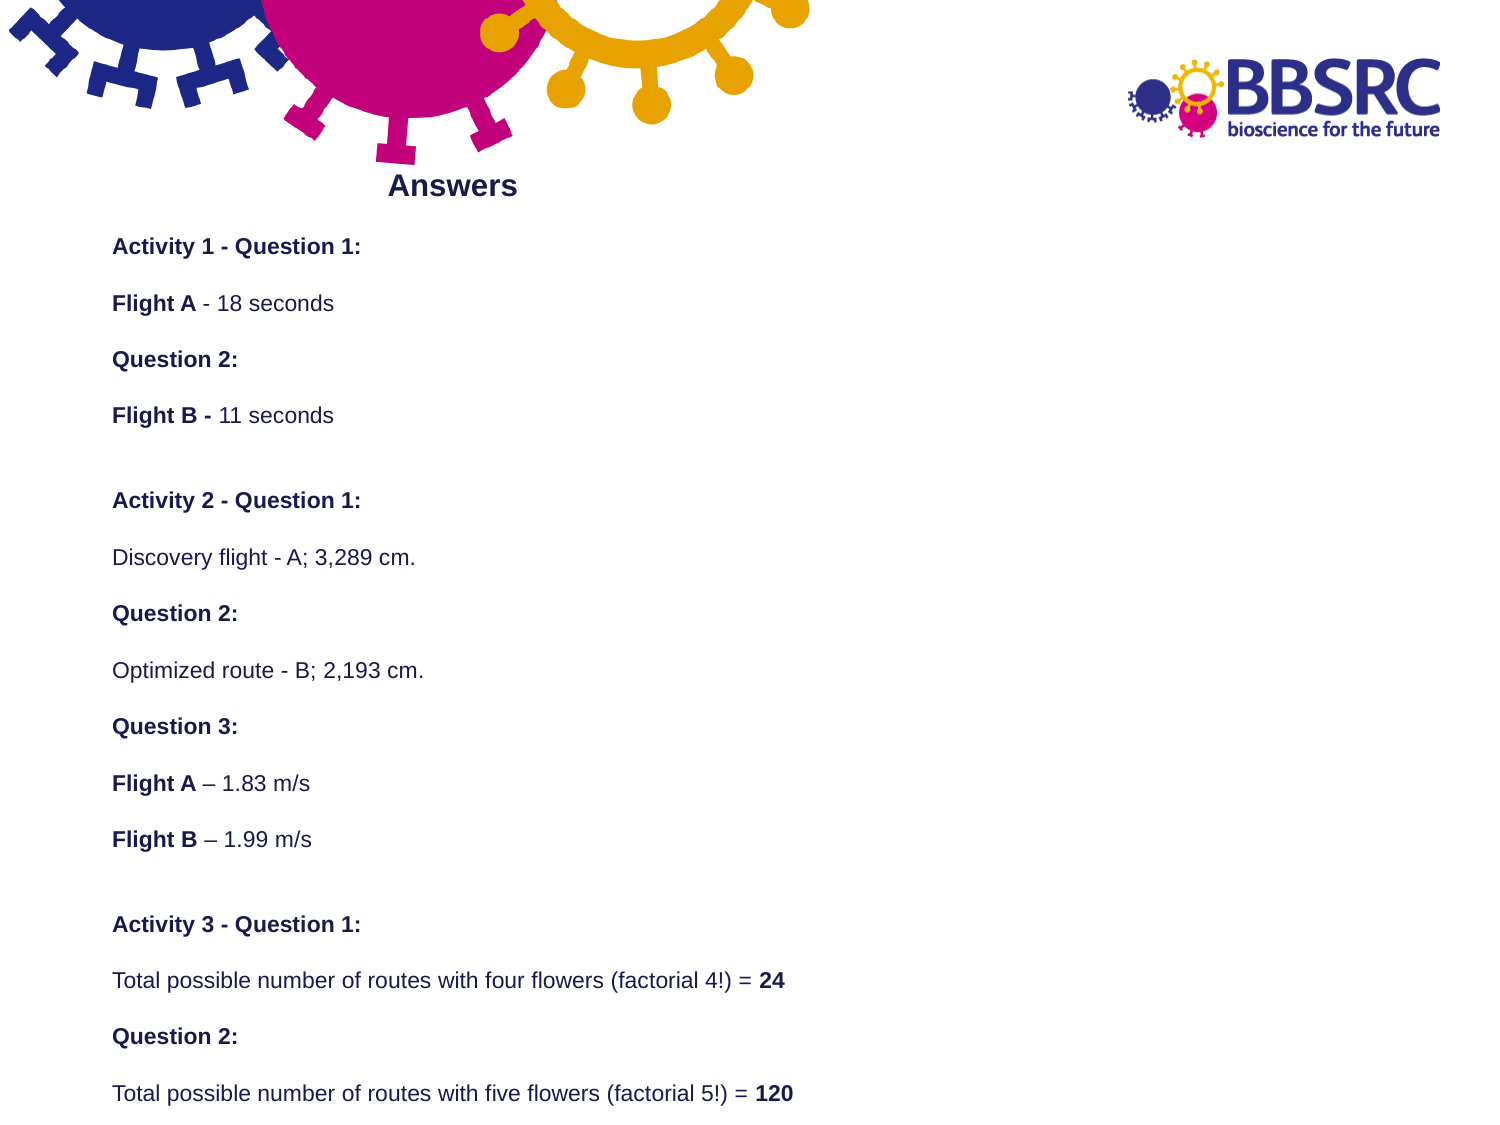

# Answers
Activity 1 - Question 1:
Flight A - 18 seconds
Question 2:
Flight B - 11 seconds
Activity 2 - Question 1:
Discovery flight - A; 3,289 cm.
Question 2:
Optimized route - B; 2,193 cm.
Question 3:
Flight A – 1.83 m/s
Flight B – 1.99 m/s
Activity 3 - Question 1:
Total possible number of routes with four flowers (factorial 4!) = 24
Question 2:
Total possible number of routes with five flowers (factorial 5!) = 120